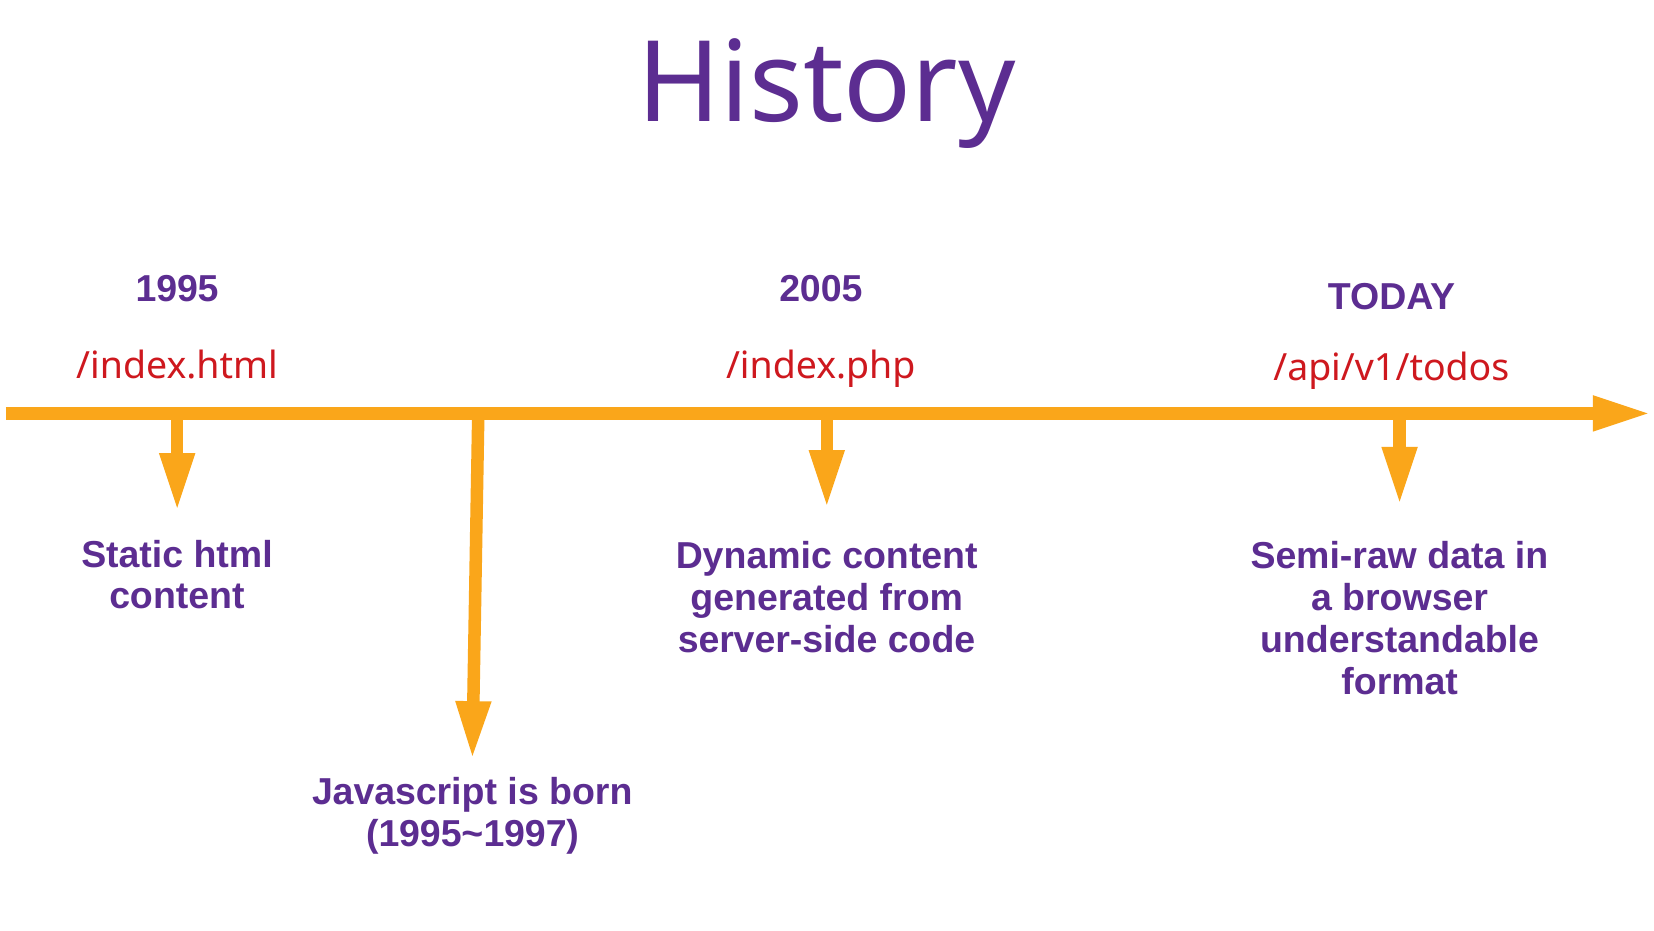

# History
1995
2005
TODAY
/index.html
/index.php
/api/v1/todos
Static html content
Dynamic content generated from server-side code
Semi-raw data in a browser understandable format
Javascript is born
(1995~1997)